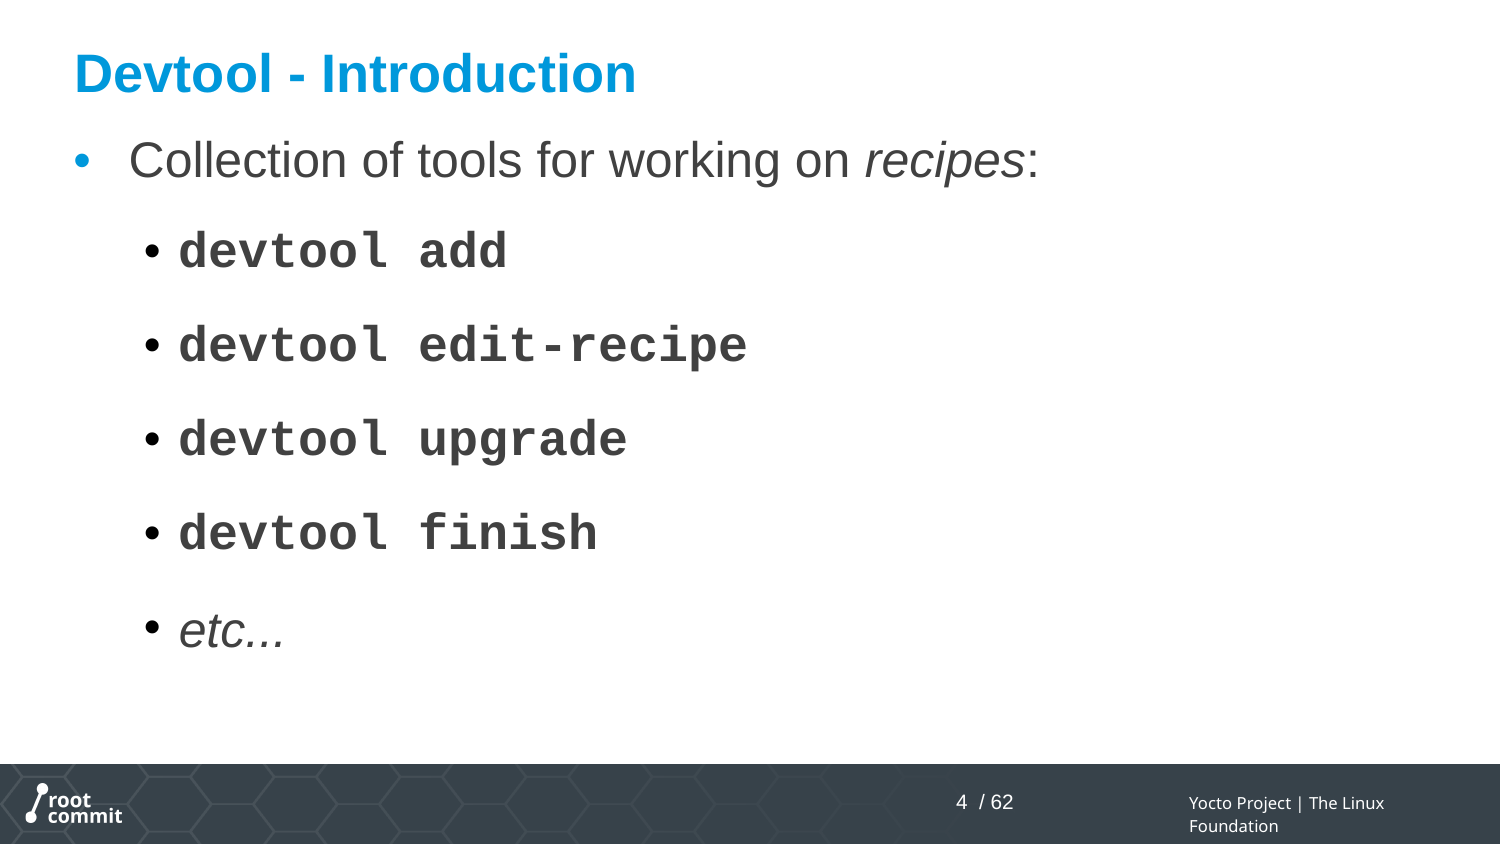

Devtool - Introduction
Collection of tools for working on recipes:
devtool add
devtool edit-recipe
devtool upgrade
devtool finish
etc...